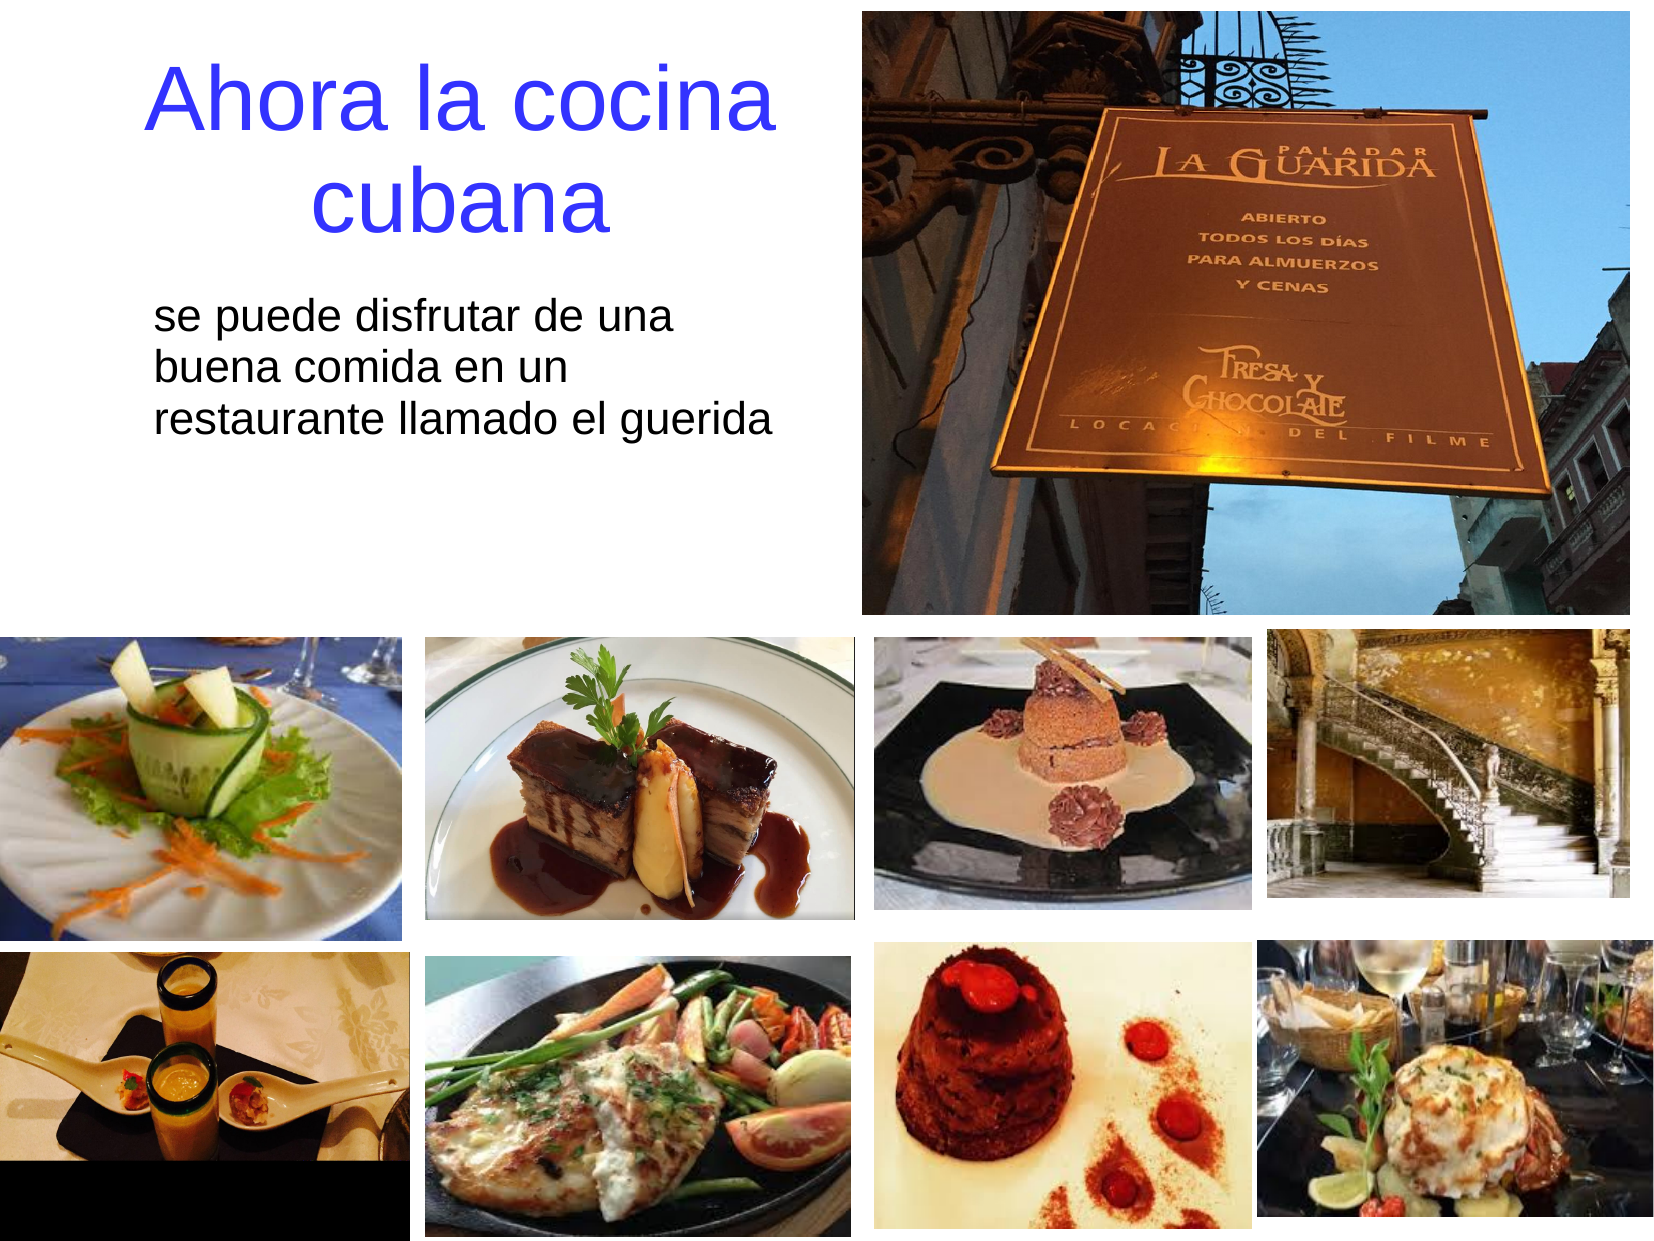

# Ahora la cocina cubana
se puede disfrutar de una buena comida en un restaurante llamado el guerida